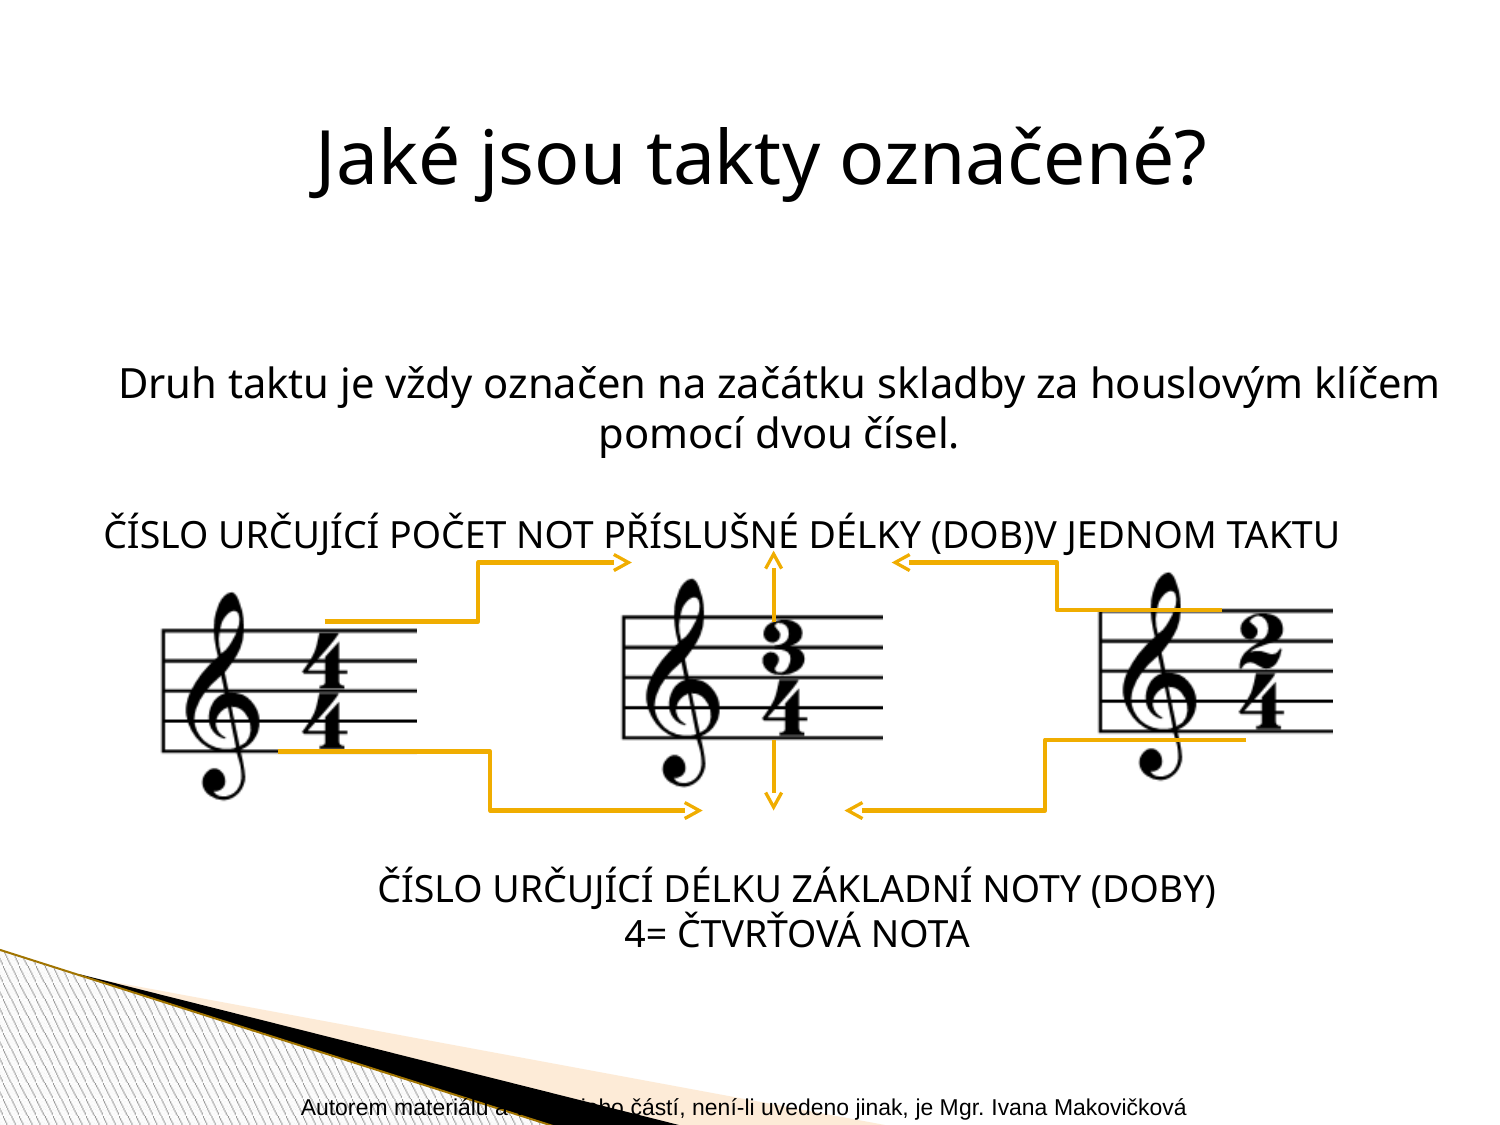

Jaké jsou takty označené?
Druh taktu je vždy označen na začátku skladby za houslovým klíčem pomocí dvou čísel.
ČÍSLO URČUJÍCÍ POČET NOT PŘÍSLUŠNÉ DÉLKY (DOB)V JEDNOM TAKTU
ČÍSLO URČUJÍCÍ DÉLKU ZÁKLADNÍ NOTY (DOBY)
4= ČTVRŤOVÁ NOTA
Autorem materiálu a všech jeho částí, není-li uvedeno jinak, je Mgr. Ivana Makovičková